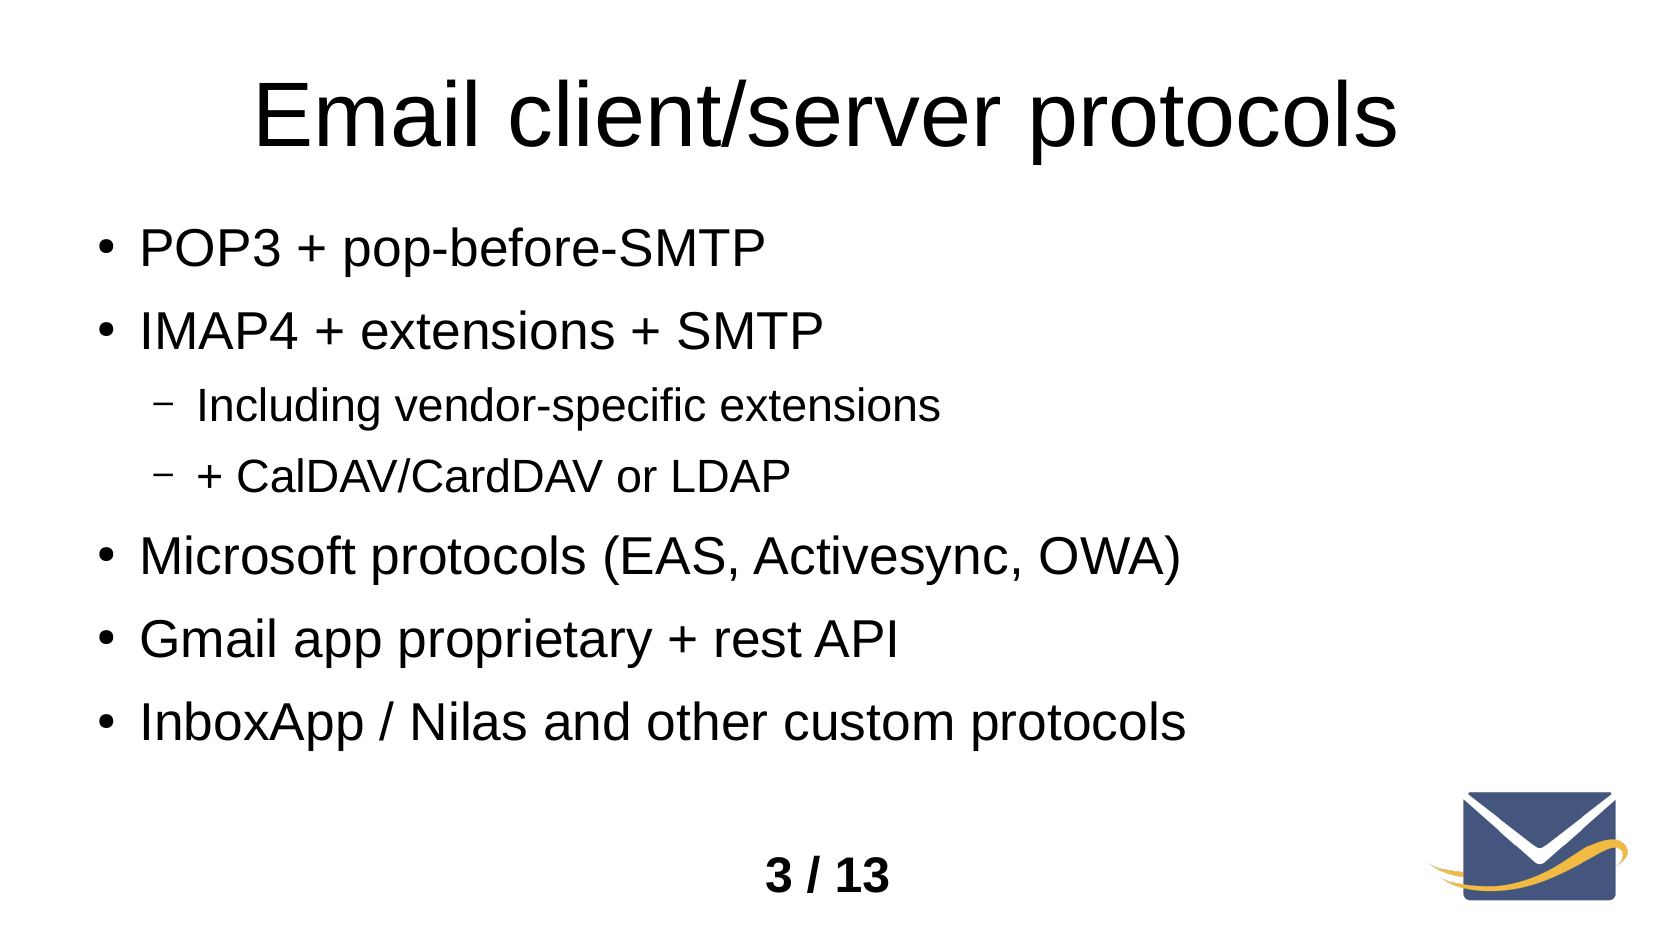

# Email client/server protocols
POP3 + pop-before-SMTP
IMAP4 + extensions + SMTP
Including vendor-specific extensions
+ CalDAV/CardDAV or LDAP
Microsoft protocols (EAS, Activesync, OWA)
Gmail app proprietary + rest API
InboxApp / Nilas and other custom protocols